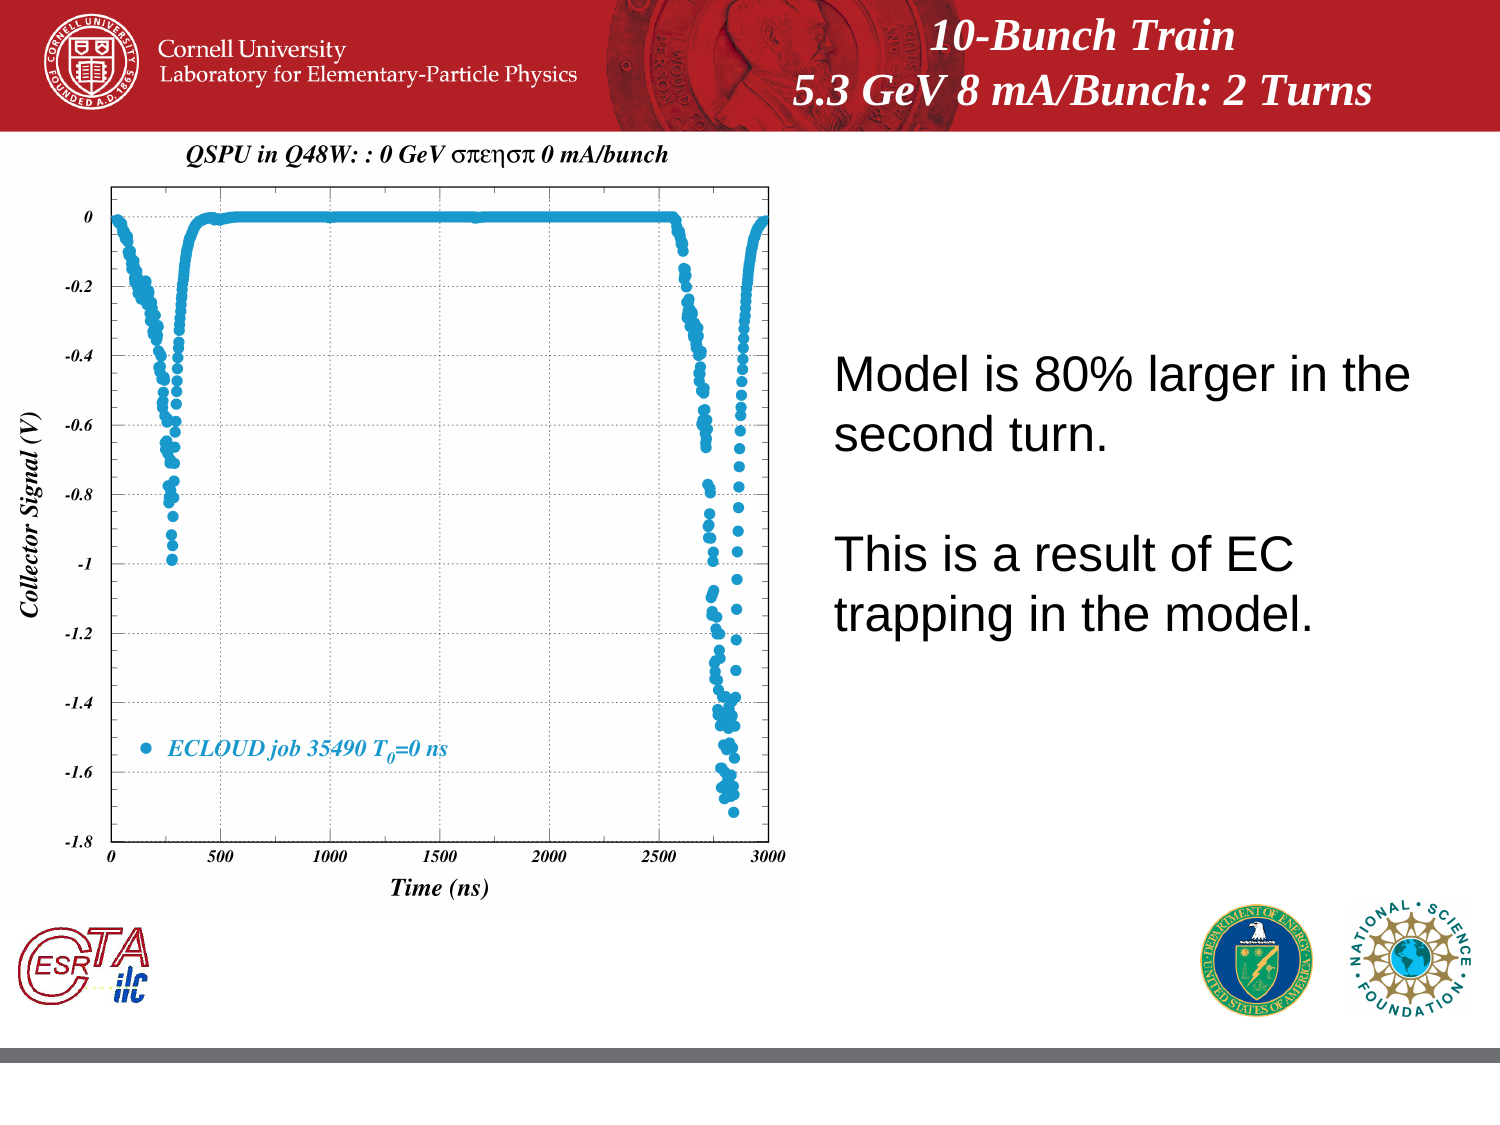

# 10-Bunch Train 5.3 GeV 8 mA/Bunch: 2 Turns
Model is 80% larger in the second turn.
This is a result of EC trapping in the model.